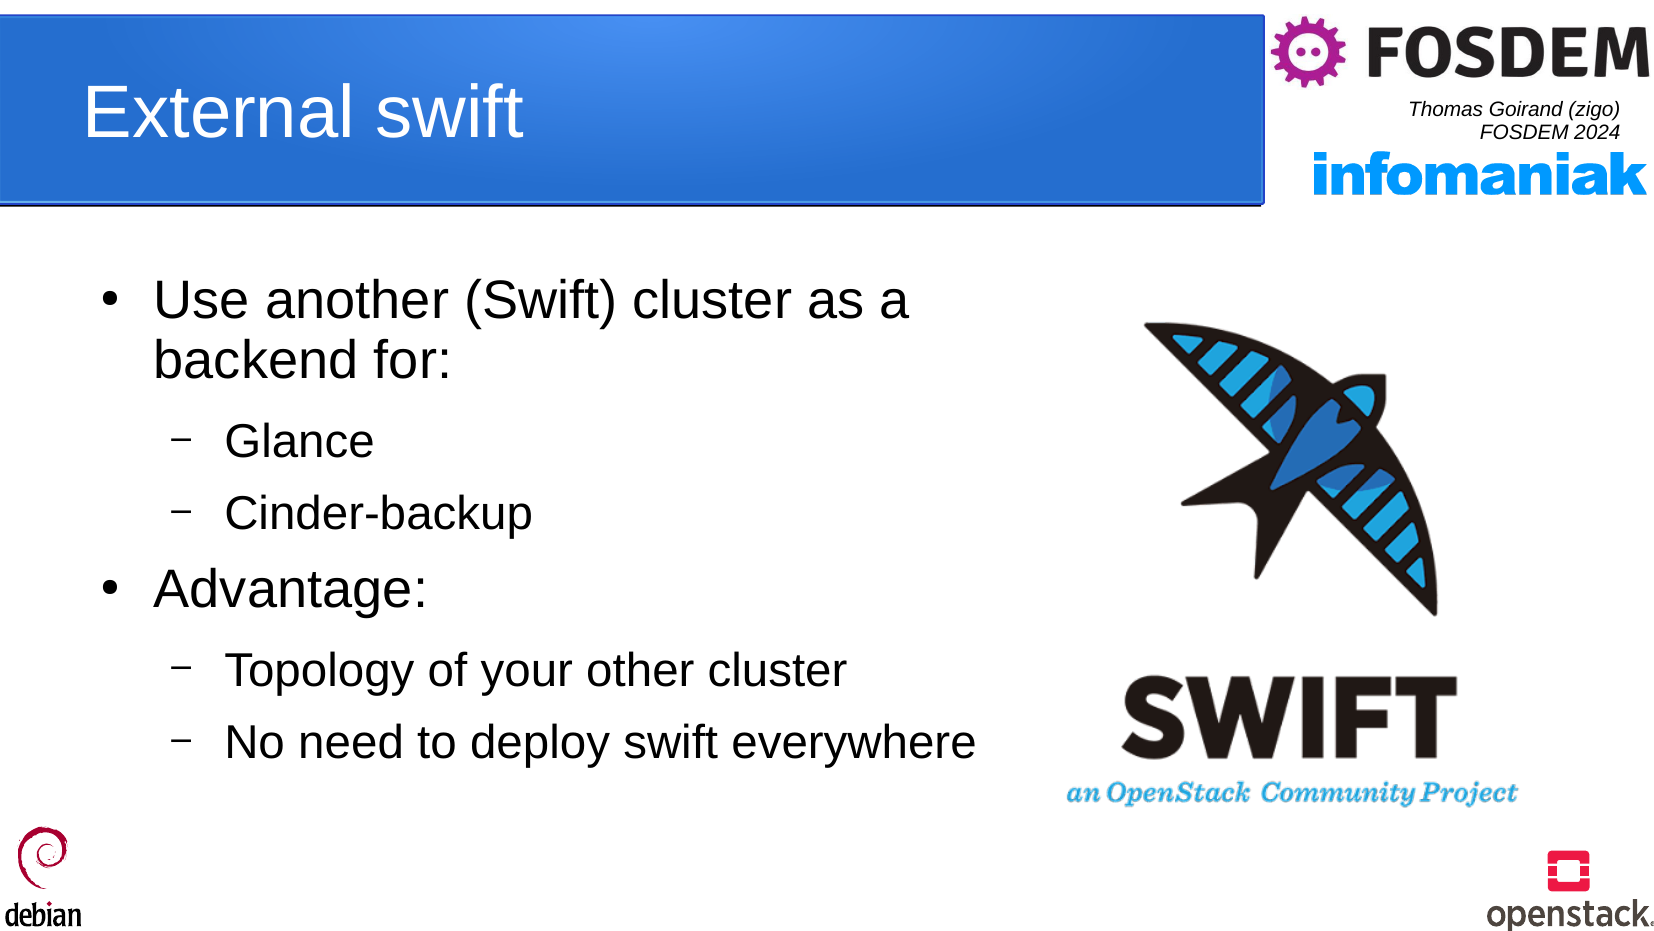

# External swift
Use another (Swift) cluster as a backend for:
Glance
Cinder-backup
Advantage:
Topology of your other cluster
No need to deploy swift everywhere